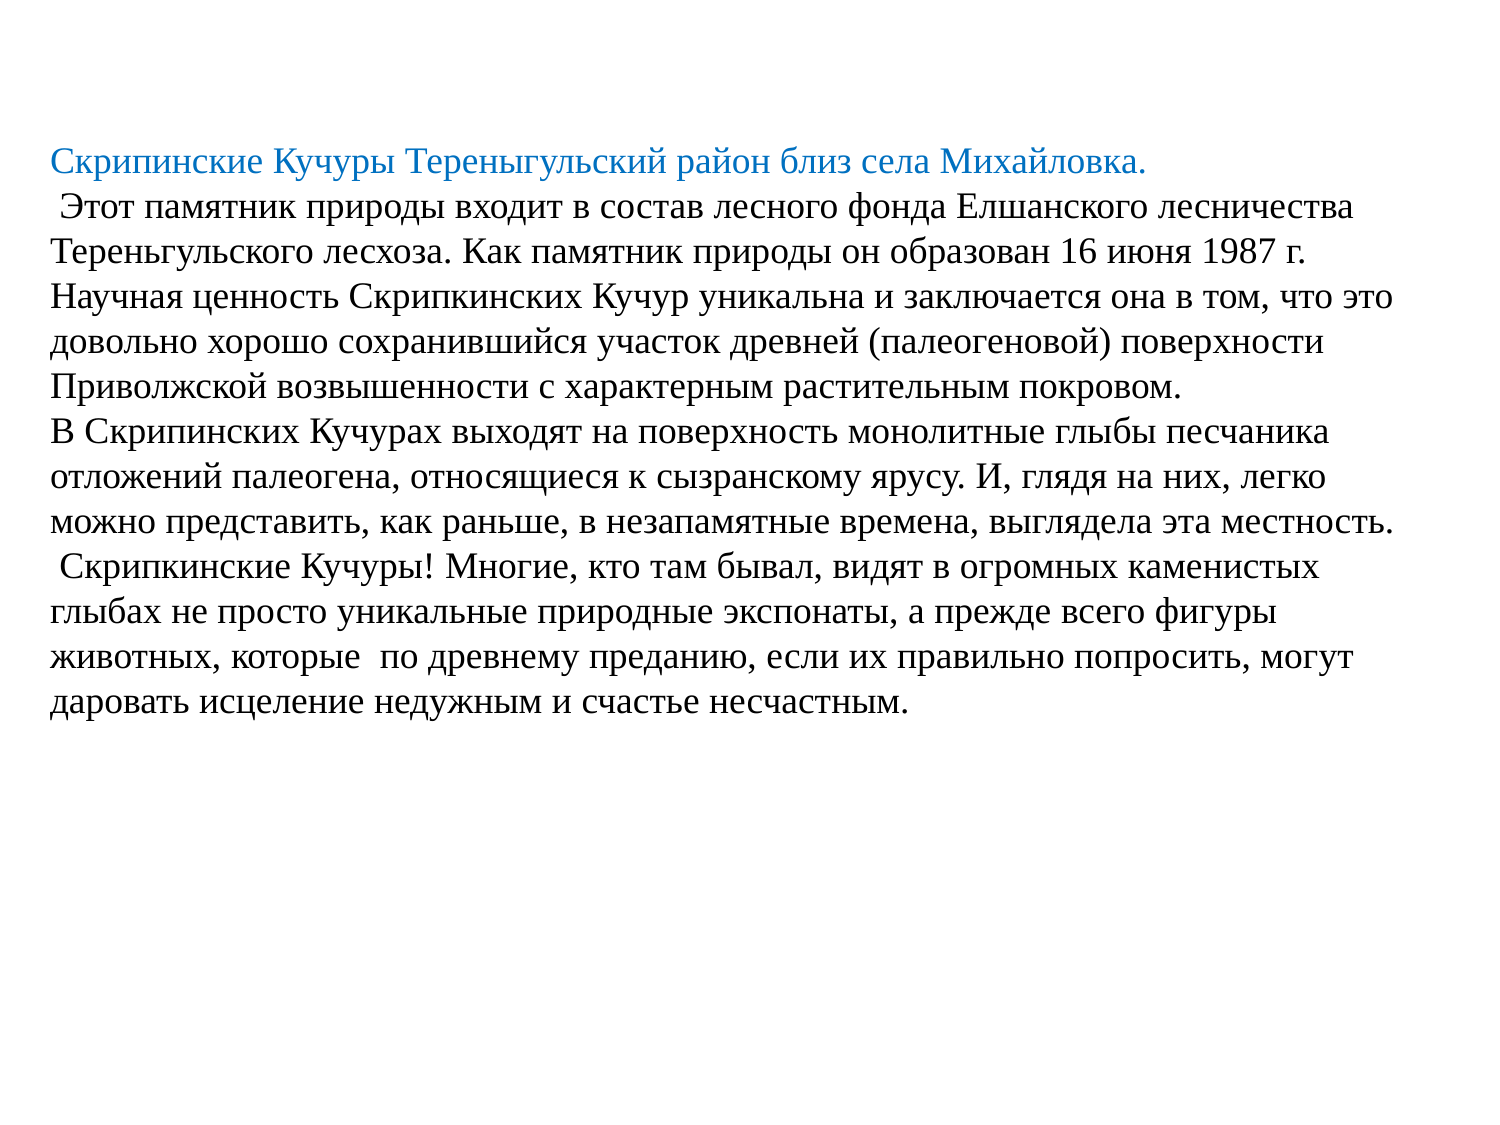

Скрипинские Кучуры Тереныгульский район близ села Михайловка.
 Этот памятник природы входит в состав лесного фонда Елшанского лесничества Тереньгульского лесхоза. Как памятник природы он образован 16 июня 1987 г. Научная ценность Скрипкинских Кучур уникальна и заключается она в том, что это довольно хорошо сохранившийся участок древней (палеогеновой) поверхности Приволжской возвышенности с характерным растительным покровом.
В Скрипинских Кучурах выходят на поверхность монолитные глыбы песчаника отложений палеогена, относящиеся к сызранскому ярусу. И, глядя на них, легко можно представить, как раньше, в незапамятные времена, выглядела эта местность.
 Скрипкинские Кучуры! Многие, кто там бывал, видят в огромных каменистых глыбах не просто уникальные природные экспонаты, а прежде всего фигуры животных, которые по древнему преданию, если их правильно попросить, могут даровать исцеление недужным и счастье несчастным.